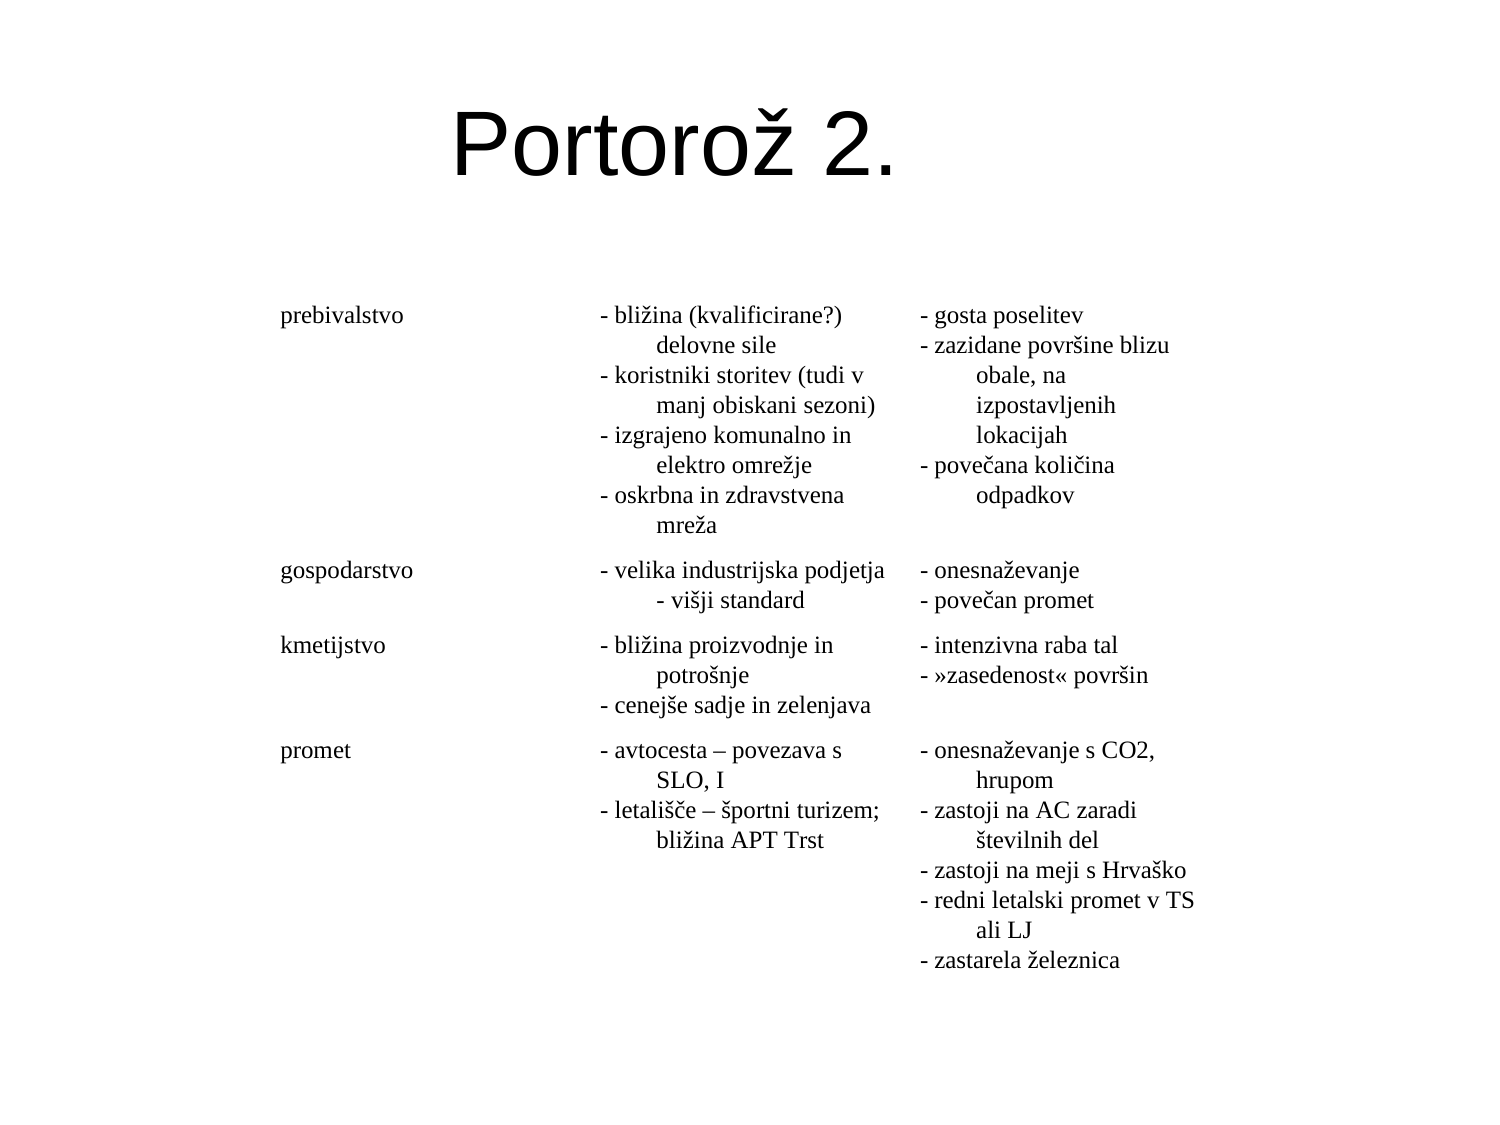

# Portorož 2.
| prebivalstvo | - bližina (kvalificirane?) delovne sile - koristniki storitev (tudi v manj obiskani sezoni) - izgrajeno komunalno in elektro omrežje - oskrbna in zdravstvena mreža | - gosta poselitev - zazidane površine blizu obale, na izpostavljenih lokacijah - povečana količina odpadkov |
| --- | --- | --- |
| gospodarstvo | - velika industrijska podjetja - višji standard | - onesnaževanje - povečan promet |
| kmetijstvo | - bližina proizvodnje in potrošnje - cenejše sadje in zelenjava | - intenzivna raba tal - »zasedenost« površin |
| promet | - avtocesta – povezava s SLO, I - letališče – športni turizem; bližina APT Trst | - onesnaževanje s CO2, hrupom - zastoji na AC zaradi številnih del - zastoji na meji s Hrvaško - redni letalski promet v TS ali LJ - zastarela železnica |